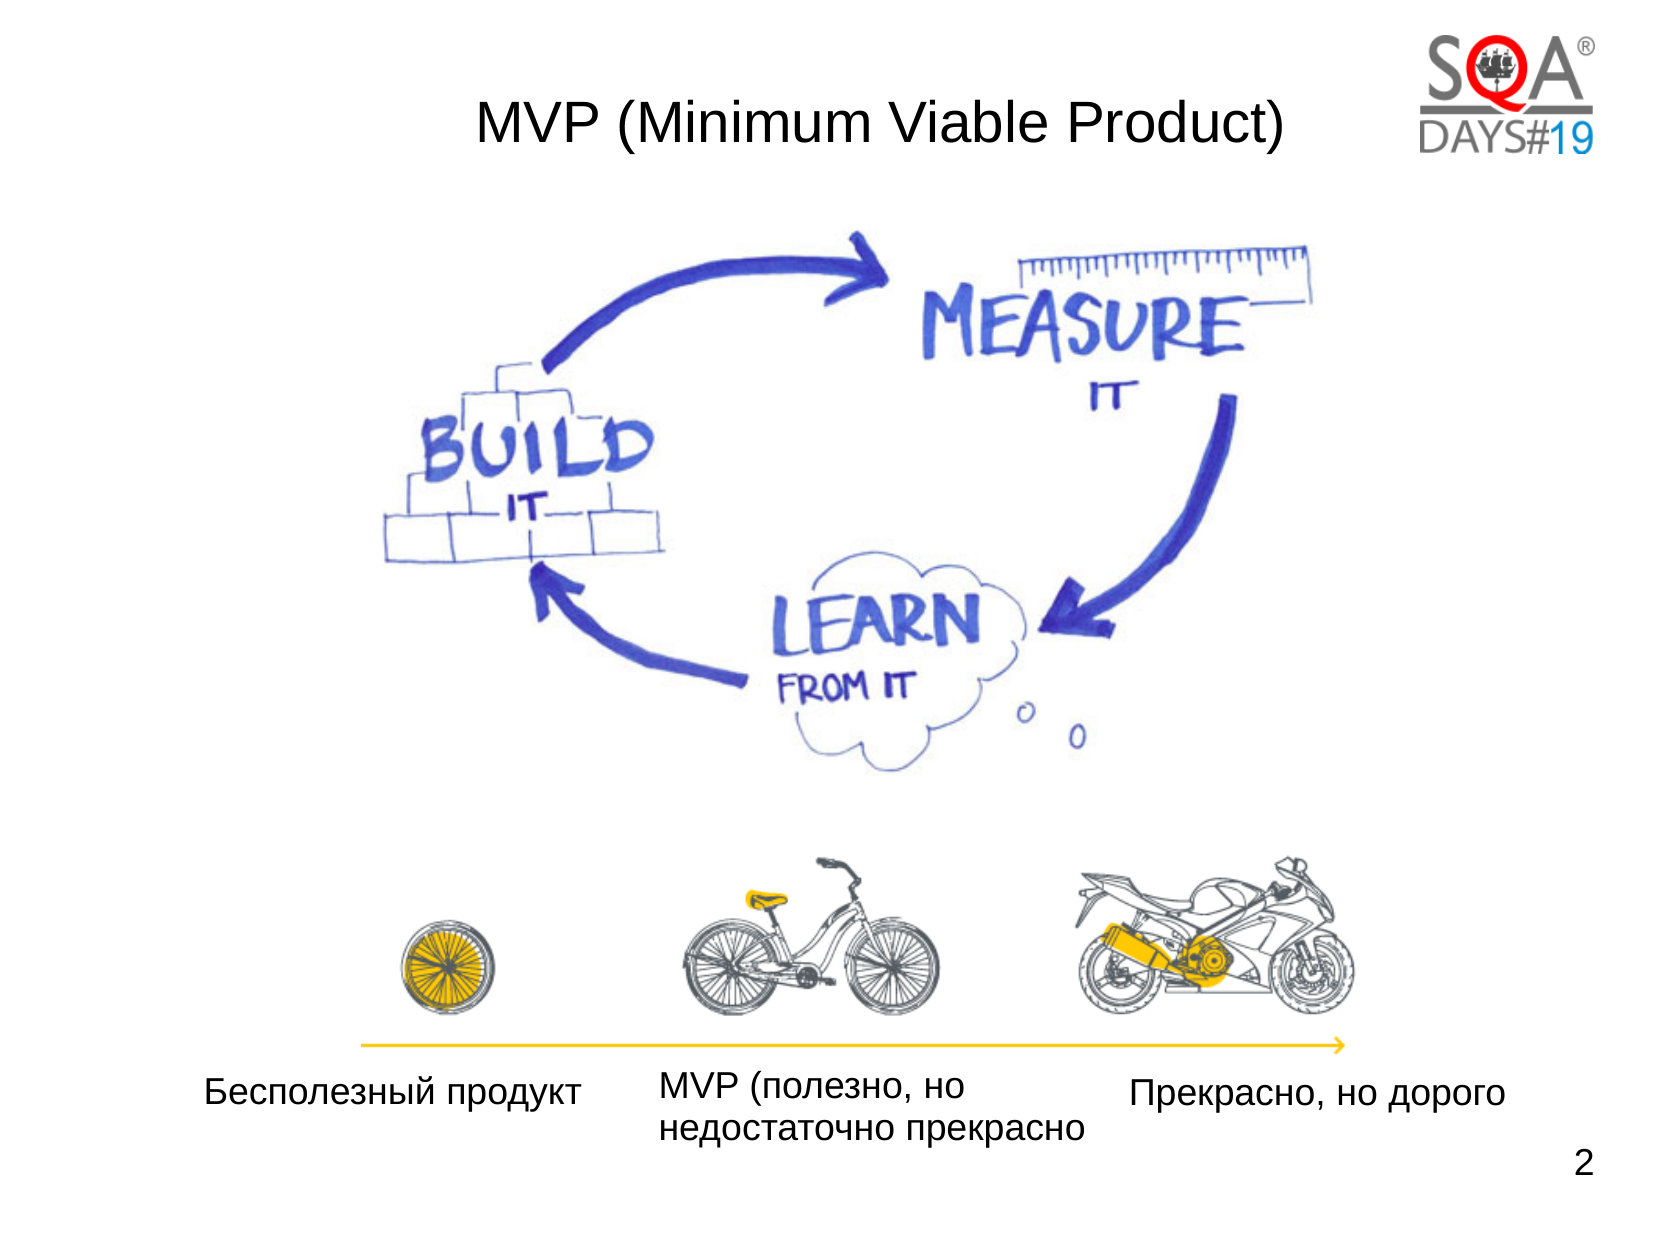

MVP (Minimum Viable Product)
MVP (полезно, но
недостаточно прекрасно
Бесполезный продукт
Прекрасно, но дорого
2